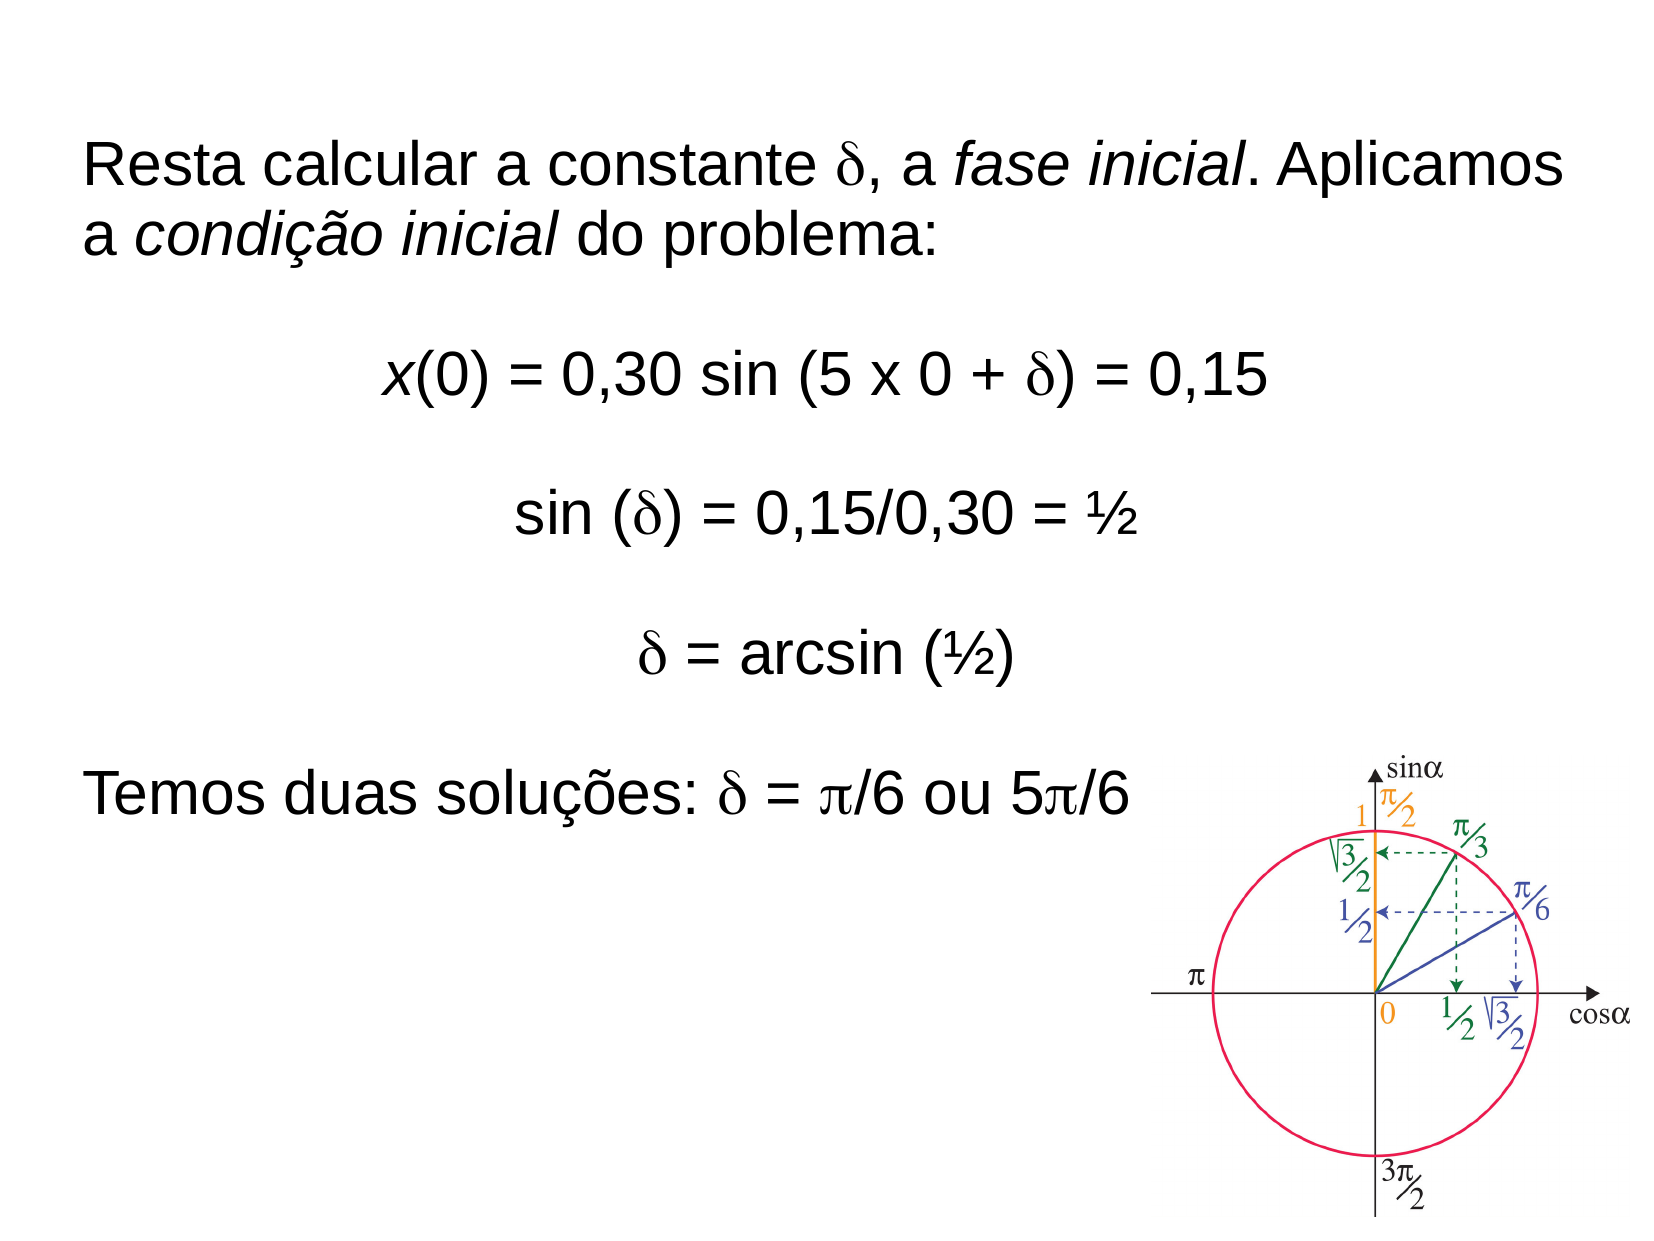

# Resta calcular a constante d, a fase inicial. Aplicamos a condição inicial do problema:
x(0) = 0,30 sin (5 x 0 + d) = 0,15
sin (d) = 0,15/0,30 = ½
d = arcsin (½)
Temos duas soluções: d = p/6 ou 5p/6